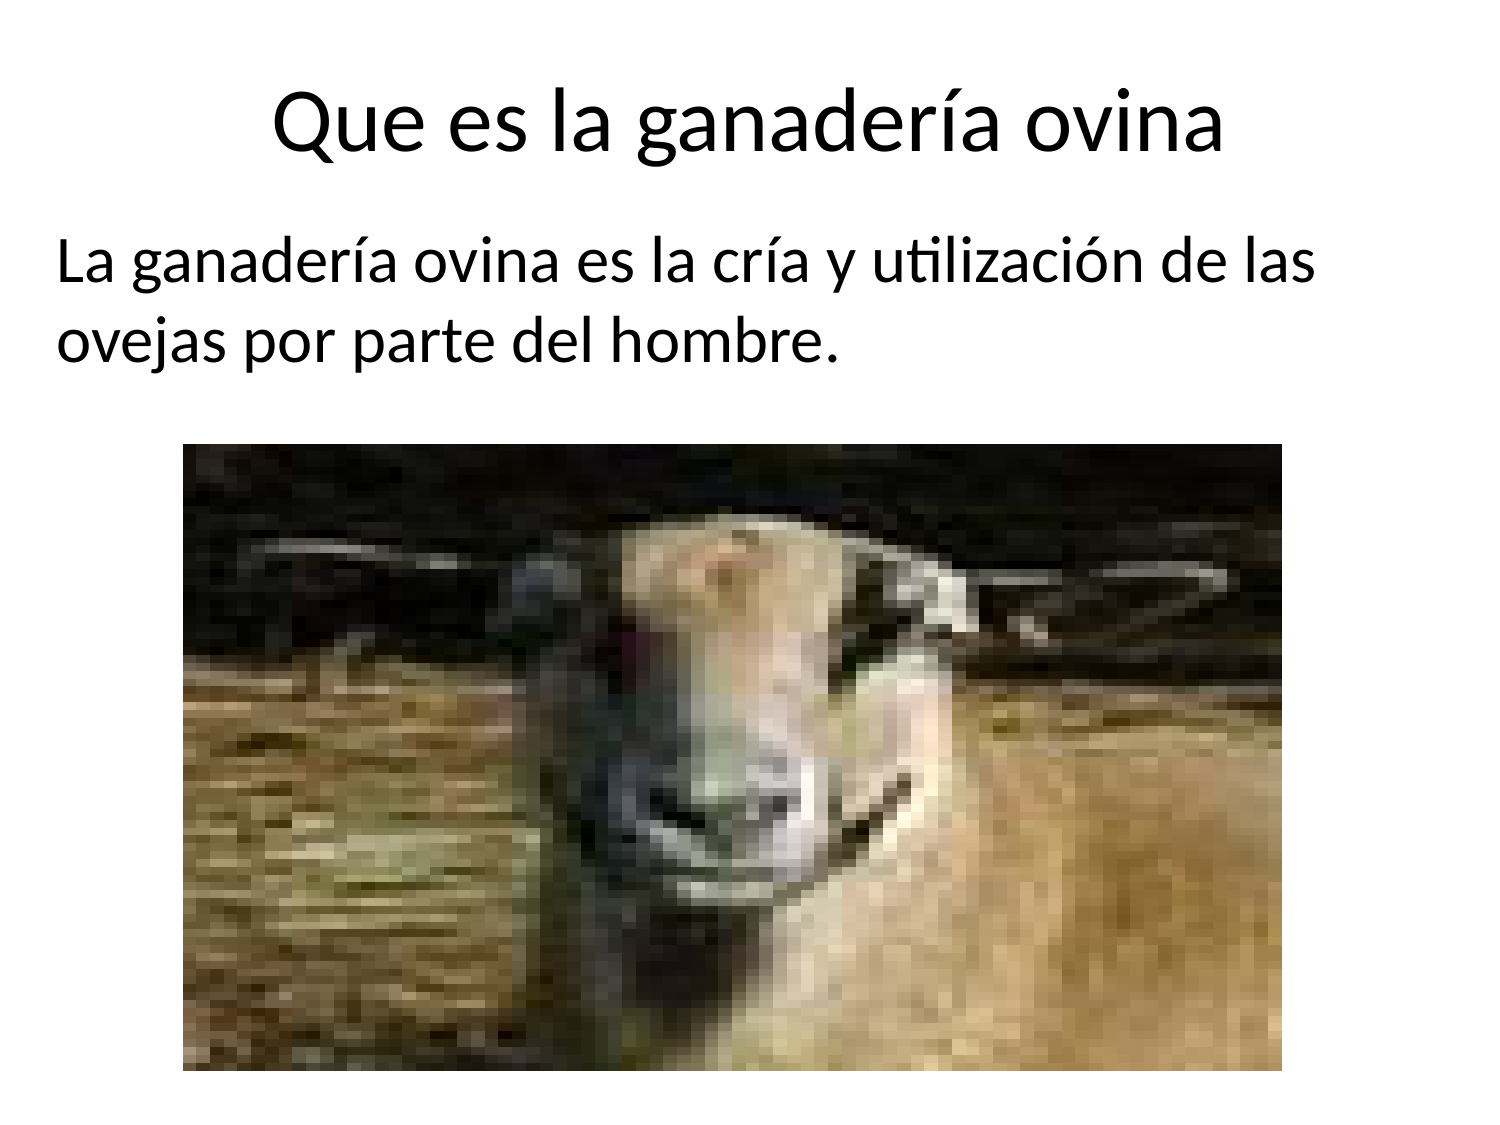

# Que es la ganadería ovina
La ganadería ovina es la cría y utilización de las ovejas por parte del hombre.